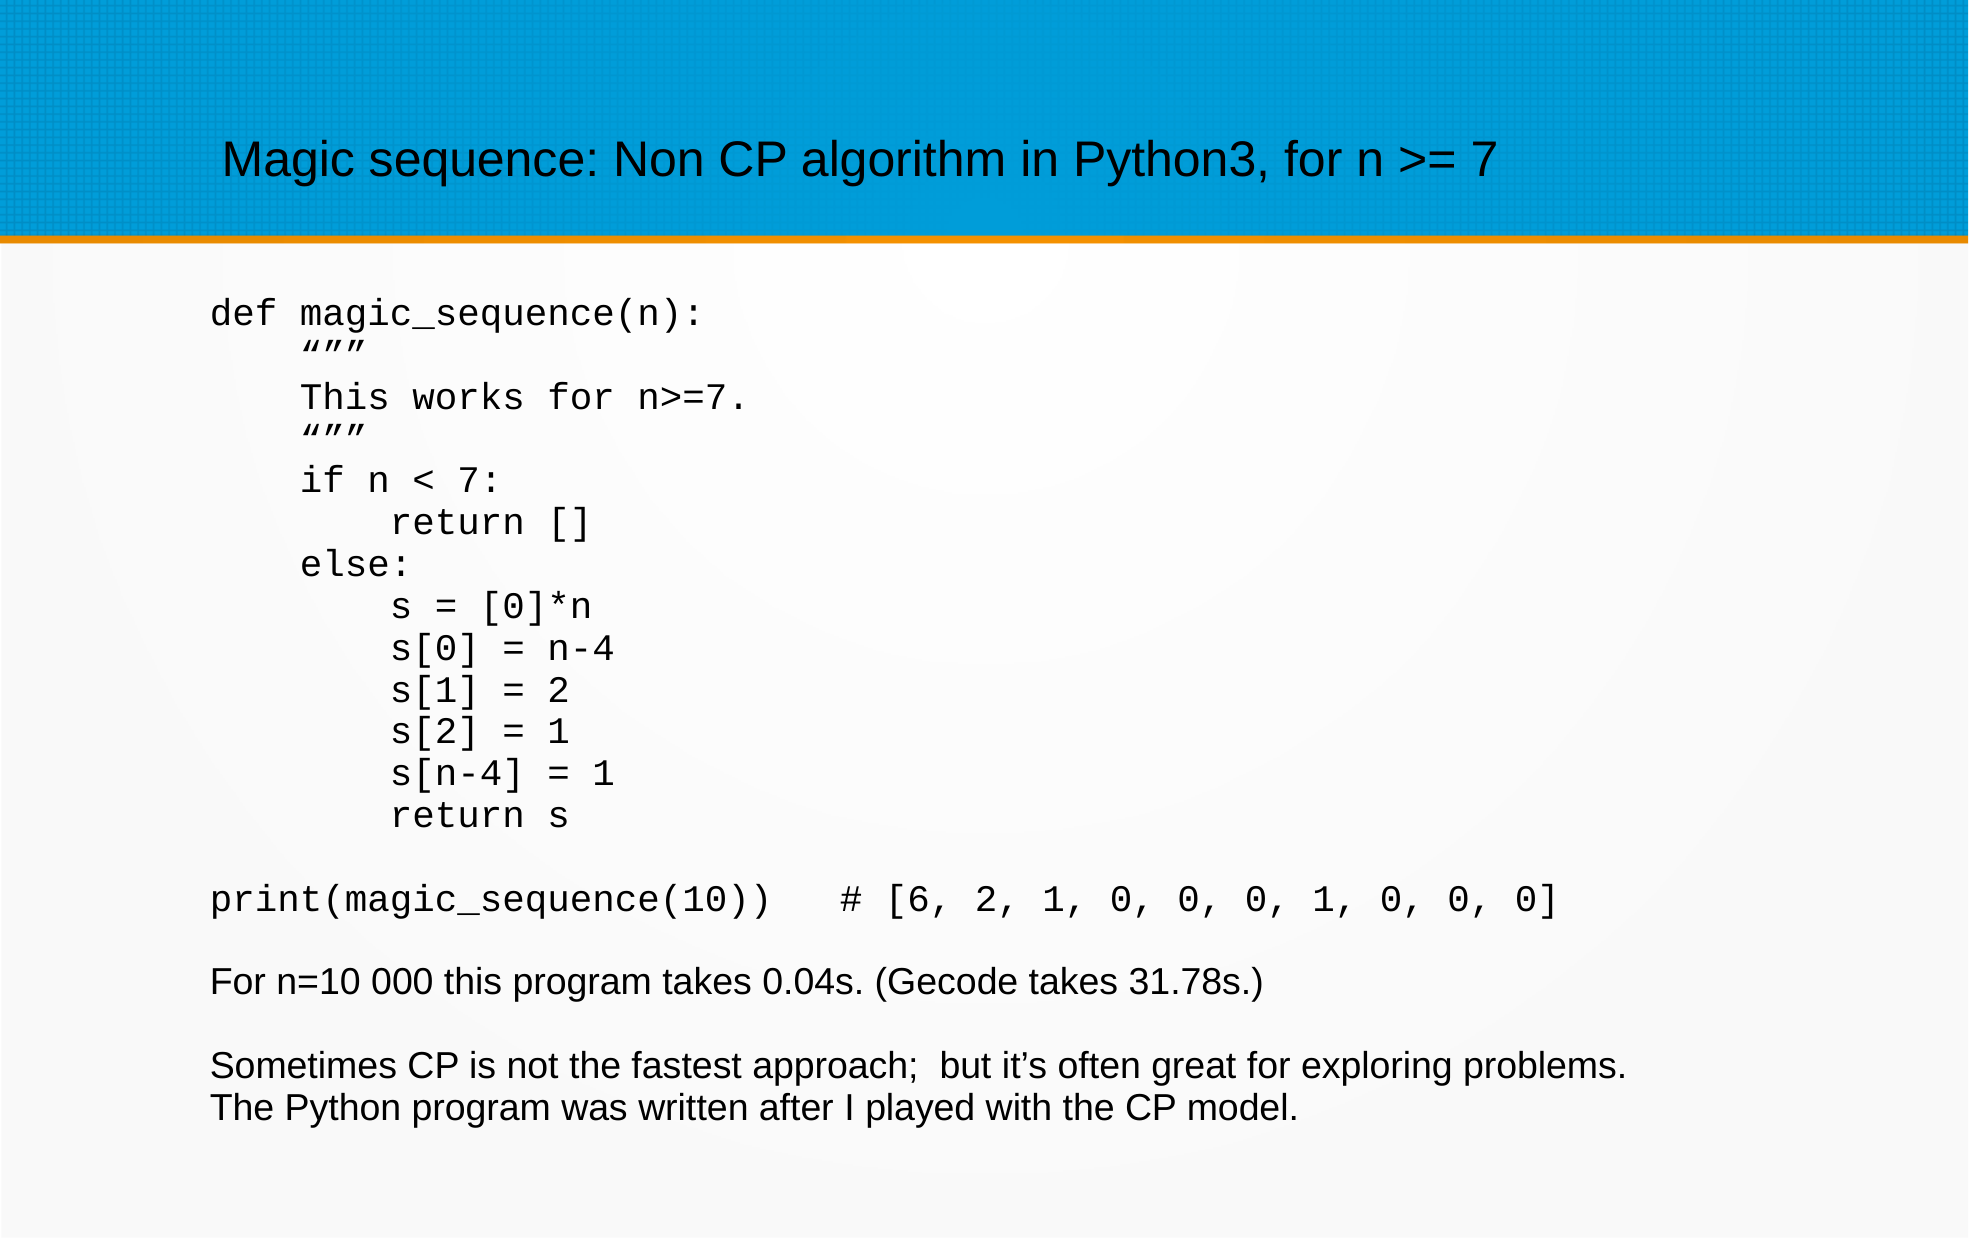

Magic sequence: Non CP algorithm in Python3, for n >= 7
def magic_sequence(n):
 “””
 This works for n>=7.
 “””
 if n < 7:
 return []
 else:
 s = [0]*n
 s[0] = n-4
 s[1] = 2
 s[2] = 1
 s[n-4] = 1
 return s
print(magic_sequence(10)) # [6, 2, 1, 0, 0, 0, 1, 0, 0, 0]
For n=10 000 this program takes 0.04s. (Gecode takes 31.78s.)
Sometimes CP is not the fastest approach; but it’s often great for exploring problems.
The Python program was written after I played with the CP model.